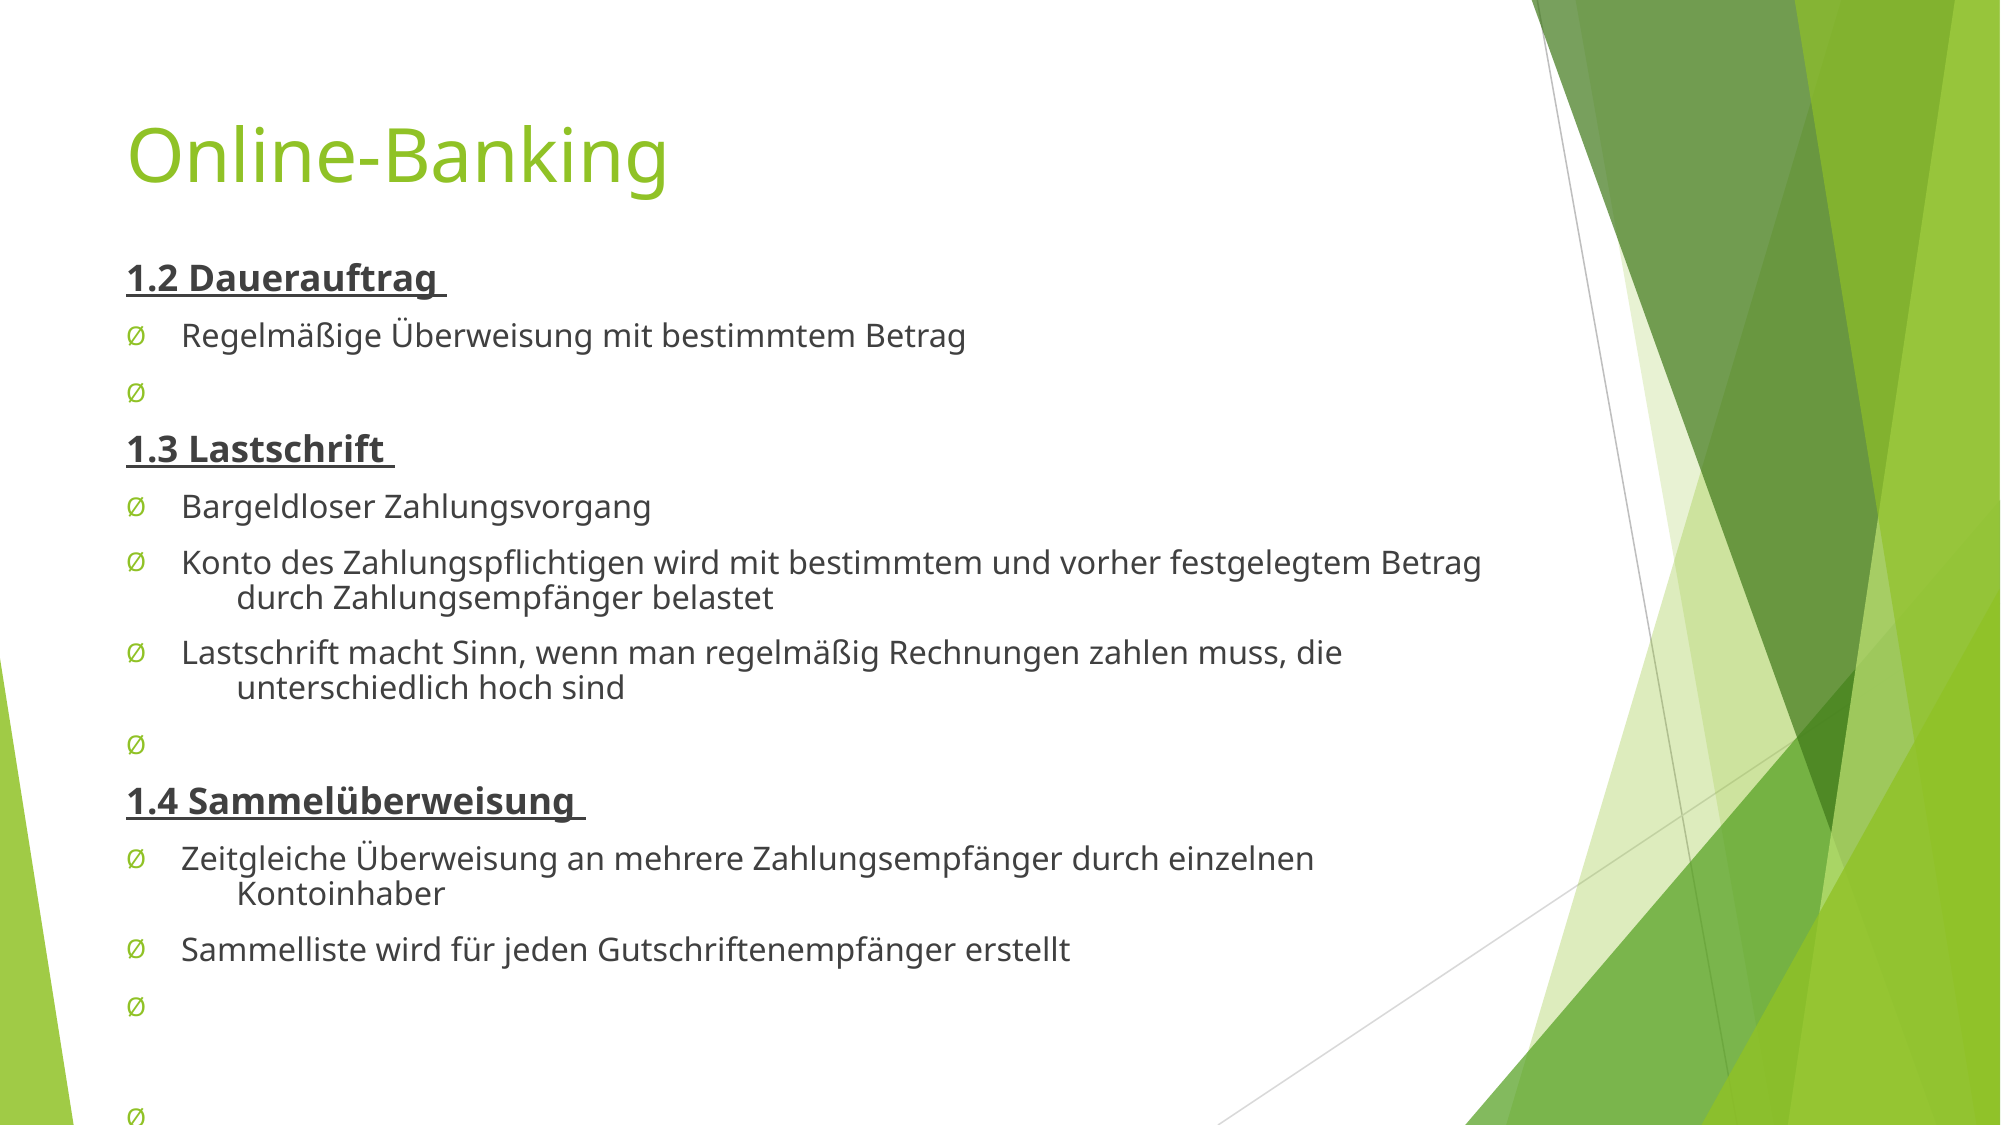

# Online-Banking
1.2 Dauerauftrag
Regelmäßige Überweisung mit bestimmtem Betrag
1.3 Lastschrift
Bargeldloser Zahlungsvorgang
Konto des Zahlungspflichtigen wird mit bestimmtem und vorher festgelegtem Betrag durch Zahlungsempfänger belastet
Lastschrift macht Sinn, wenn man regelmäßig Rechnungen zahlen muss, die unterschiedlich hoch sind
1.4 Sammelüberweisung
Zeitgleiche Überweisung an mehrere Zahlungsempfänger durch einzelnen Kontoinhaber
Sammelliste wird für jeden Gutschriftenempfänger erstellt